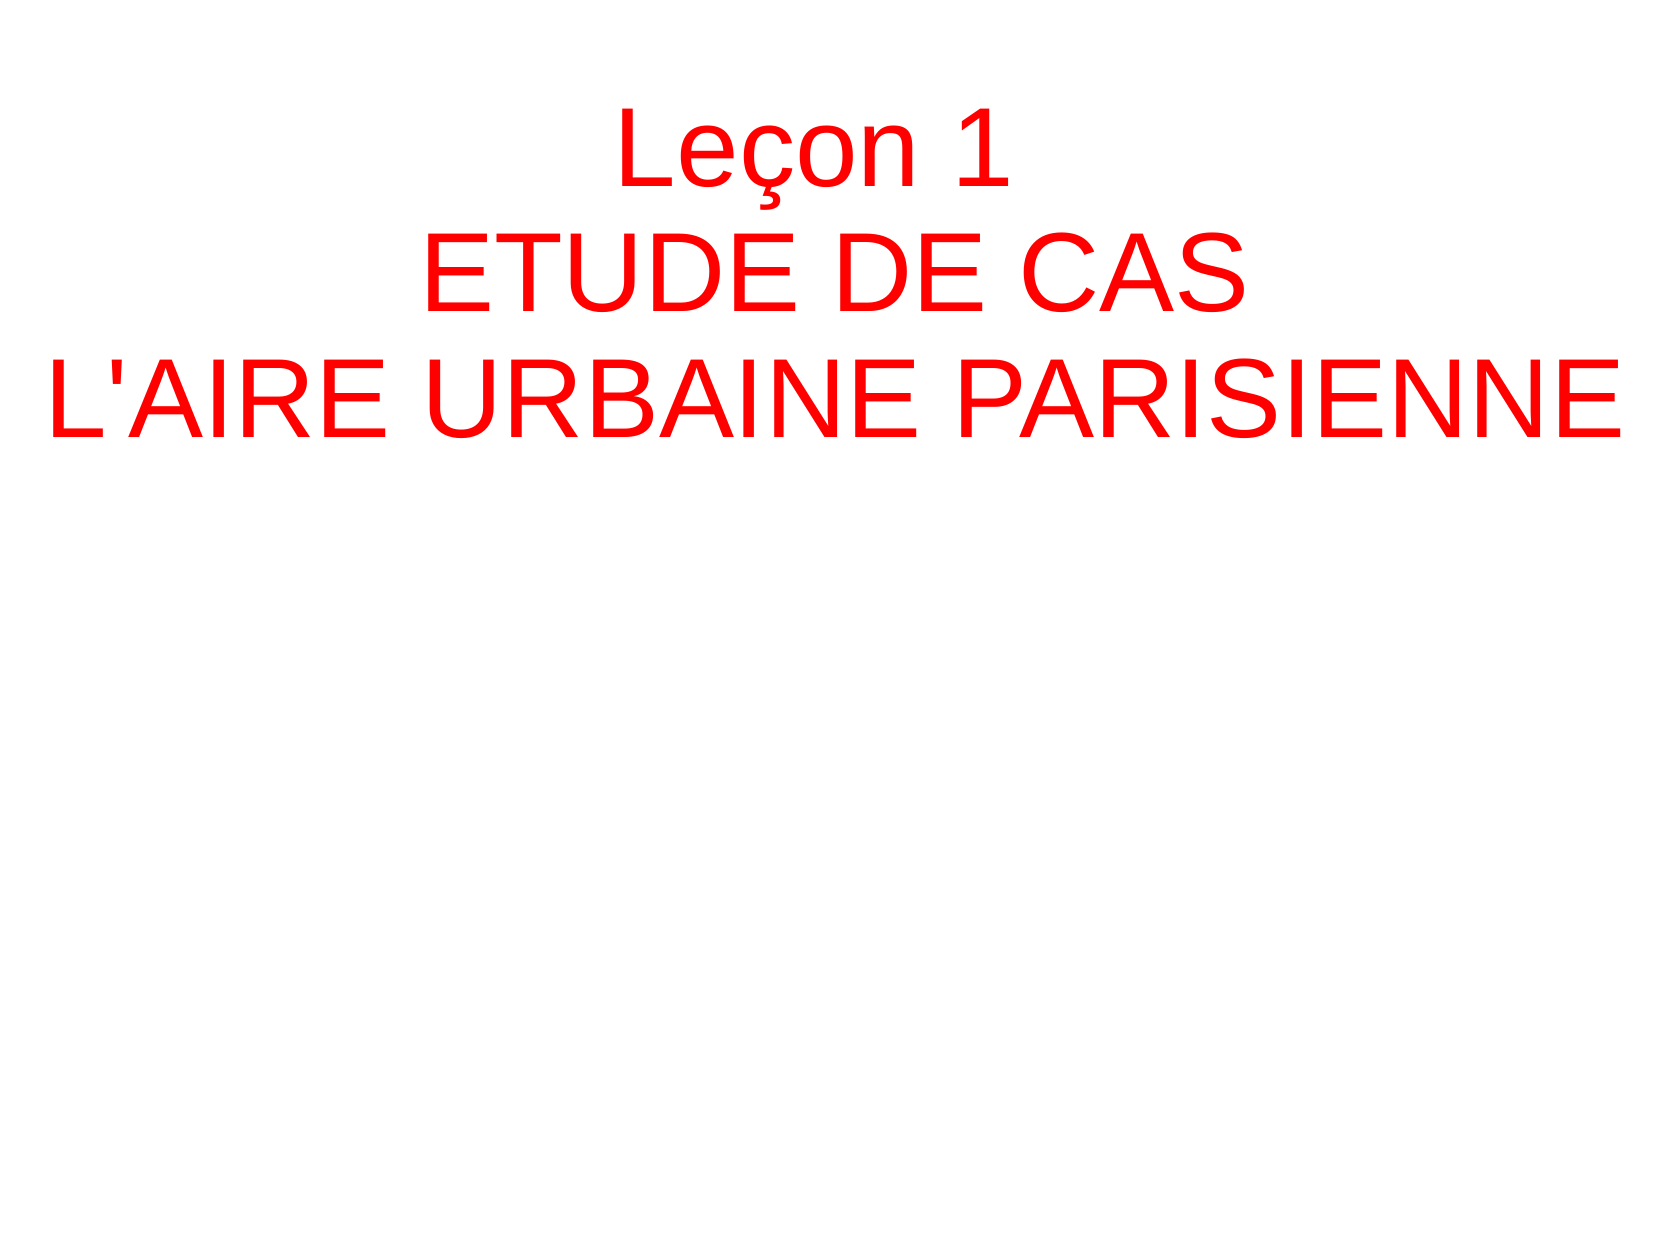

Leçon 1
 ETUDE DE CAS
L'AIRE URBAINE PARISIENNE